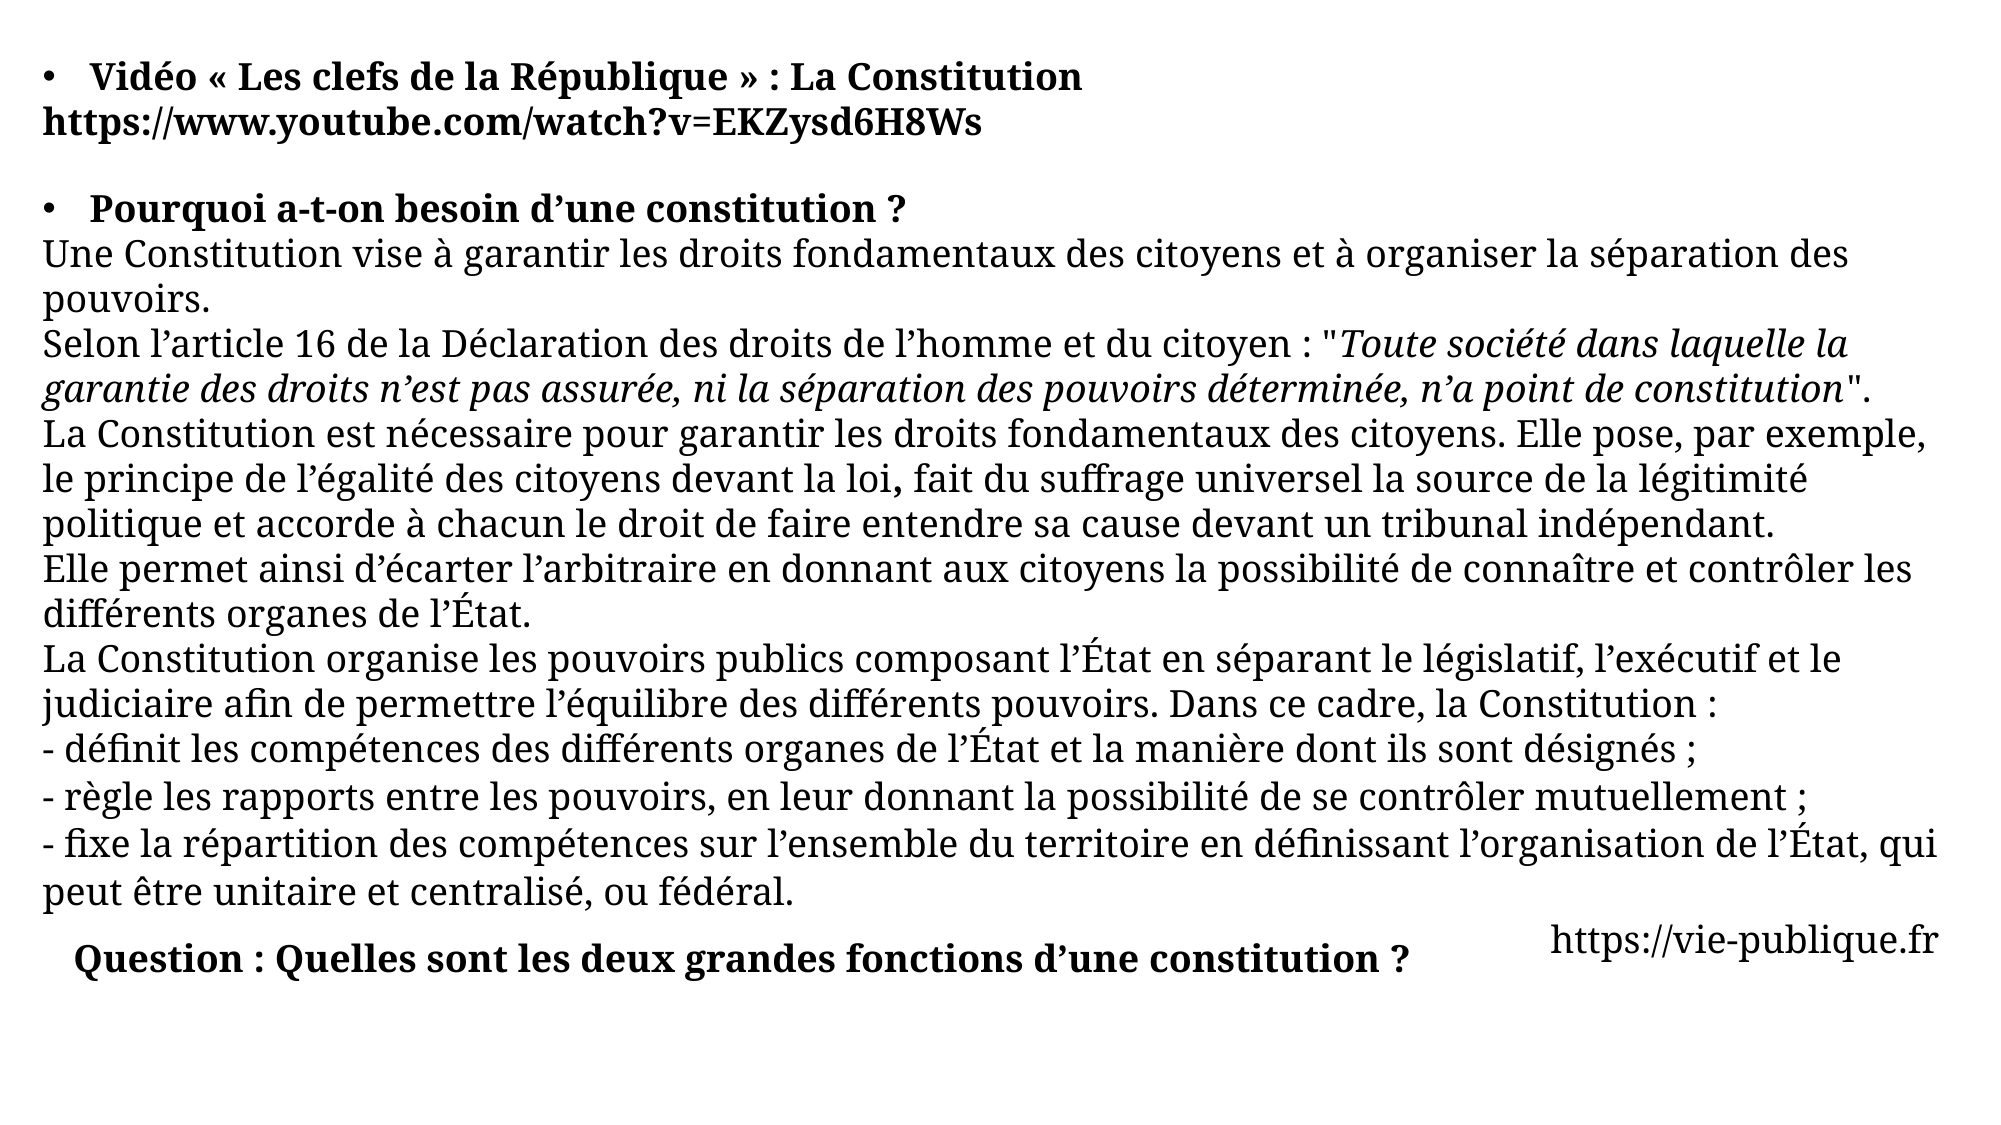

Vidéo « Les clefs de la République » : La Constitution
https://www.youtube.com/watch?v=EKZysd6H8Ws
Pourquoi a-t-on besoin d’une constitution ?
Une Constitution vise à garantir les droits fondamentaux des citoyens et à organiser la séparation des pouvoirs.
Selon l’article 16 de la Déclaration des droits de l’homme et du citoyen : "Toute société dans laquelle la garantie des droits n’est pas assurée, ni la séparation des pouvoirs déterminée, n’a point de constitution".
La Constitution est nécessaire pour garantir les droits fondamentaux des citoyens. Elle pose, par exemple, le principe de l’égalité des citoyens devant la loi, fait du suffrage universel la source de la légitimité politique et accorde à chacun le droit de faire entendre sa cause devant un tribunal indépendant.
Elle permet ainsi d’écarter l’arbitraire en donnant aux citoyens la possibilité de connaître et contrôler les différents organes de l’État.
La Constitution organise les pouvoirs publics composant l’État en séparant le législatif, l’exécutif et le judiciaire afin de permettre l’équilibre des différents pouvoirs. Dans ce cadre, la Constitution :
- définit les compétences des différents organes de l’État et la manière dont ils sont désignés ;
- règle les rapports entre les pouvoirs, en leur donnant la possibilité de se contrôler mutuellement ;
- fixe la répartition des compétences sur l’ensemble du territoire en définissant l’organisation de l’État, qui peut être unitaire et centralisé, ou fédéral.
https://vie-publique.fr
Question : Quelles sont les deux grandes fonctions d’une constitution ?